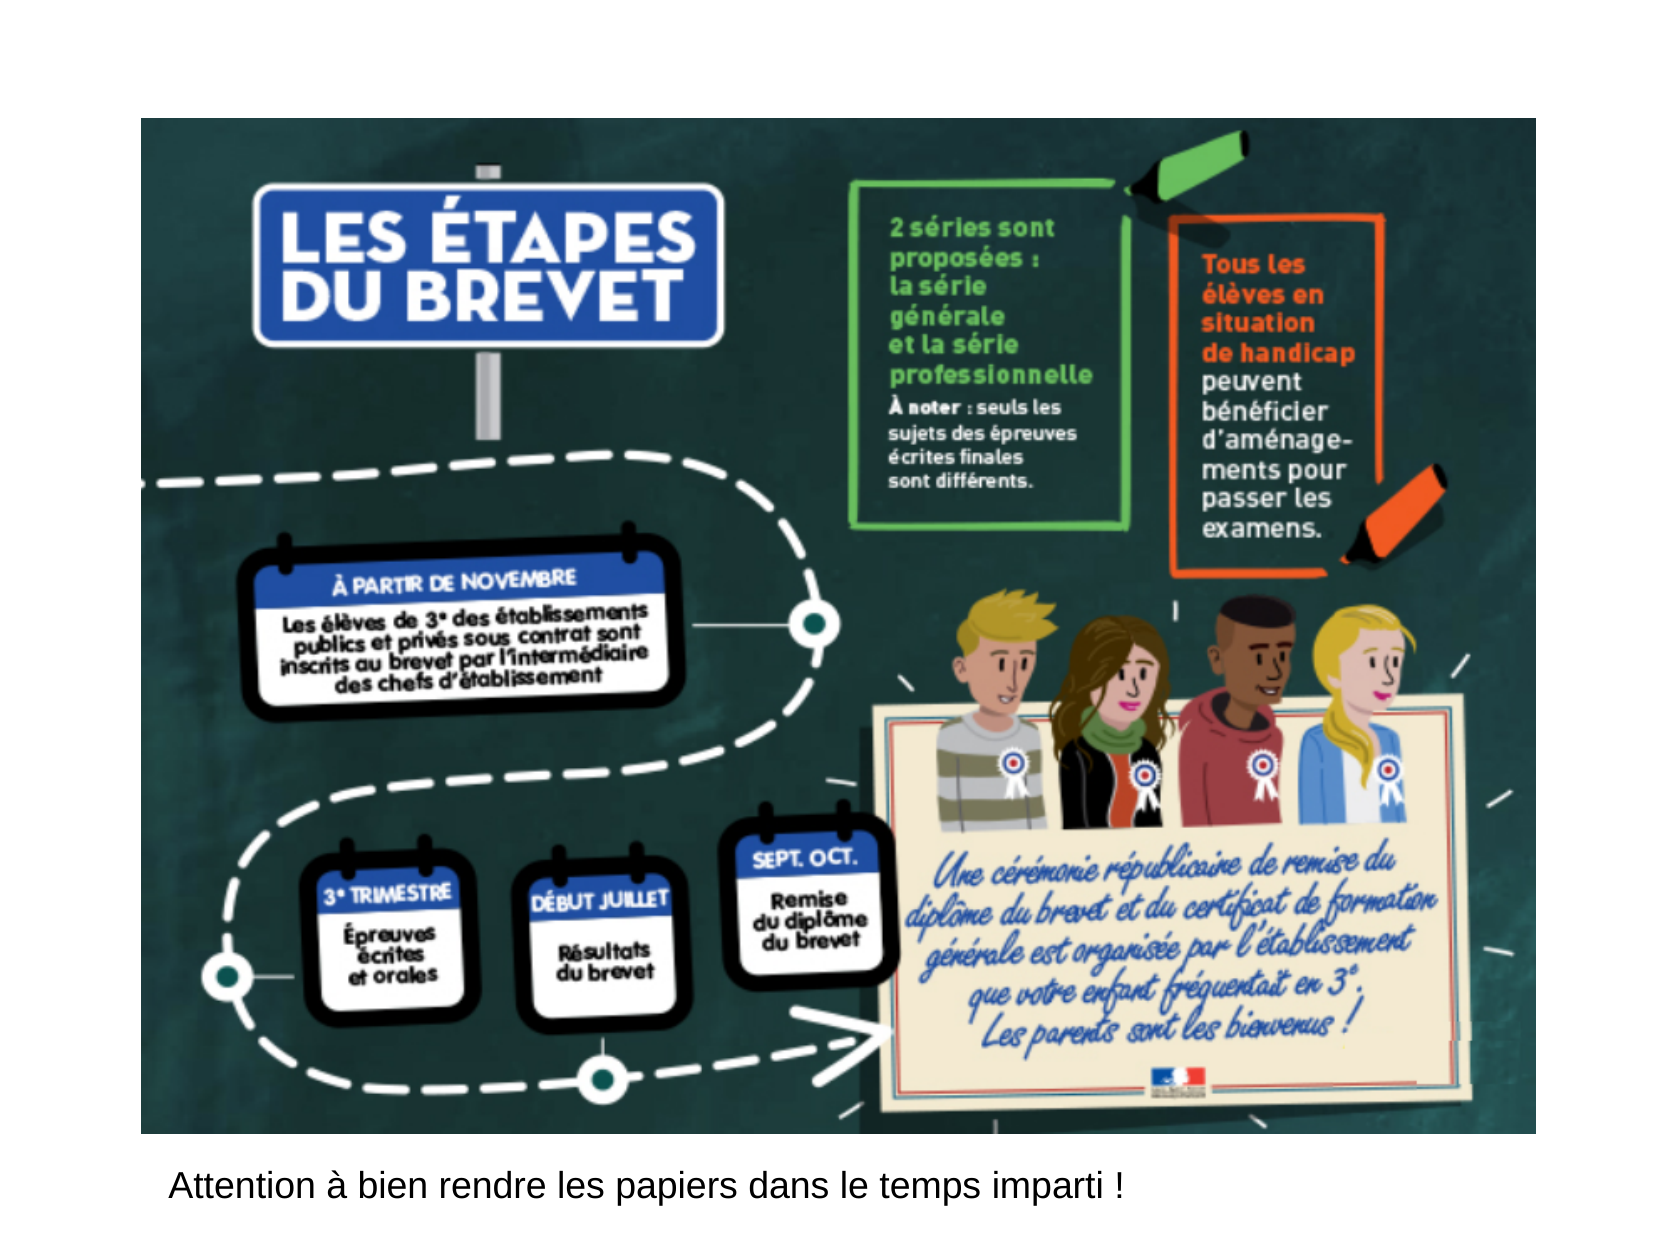

Attention à bien rendre les papiers dans le temps imparti !